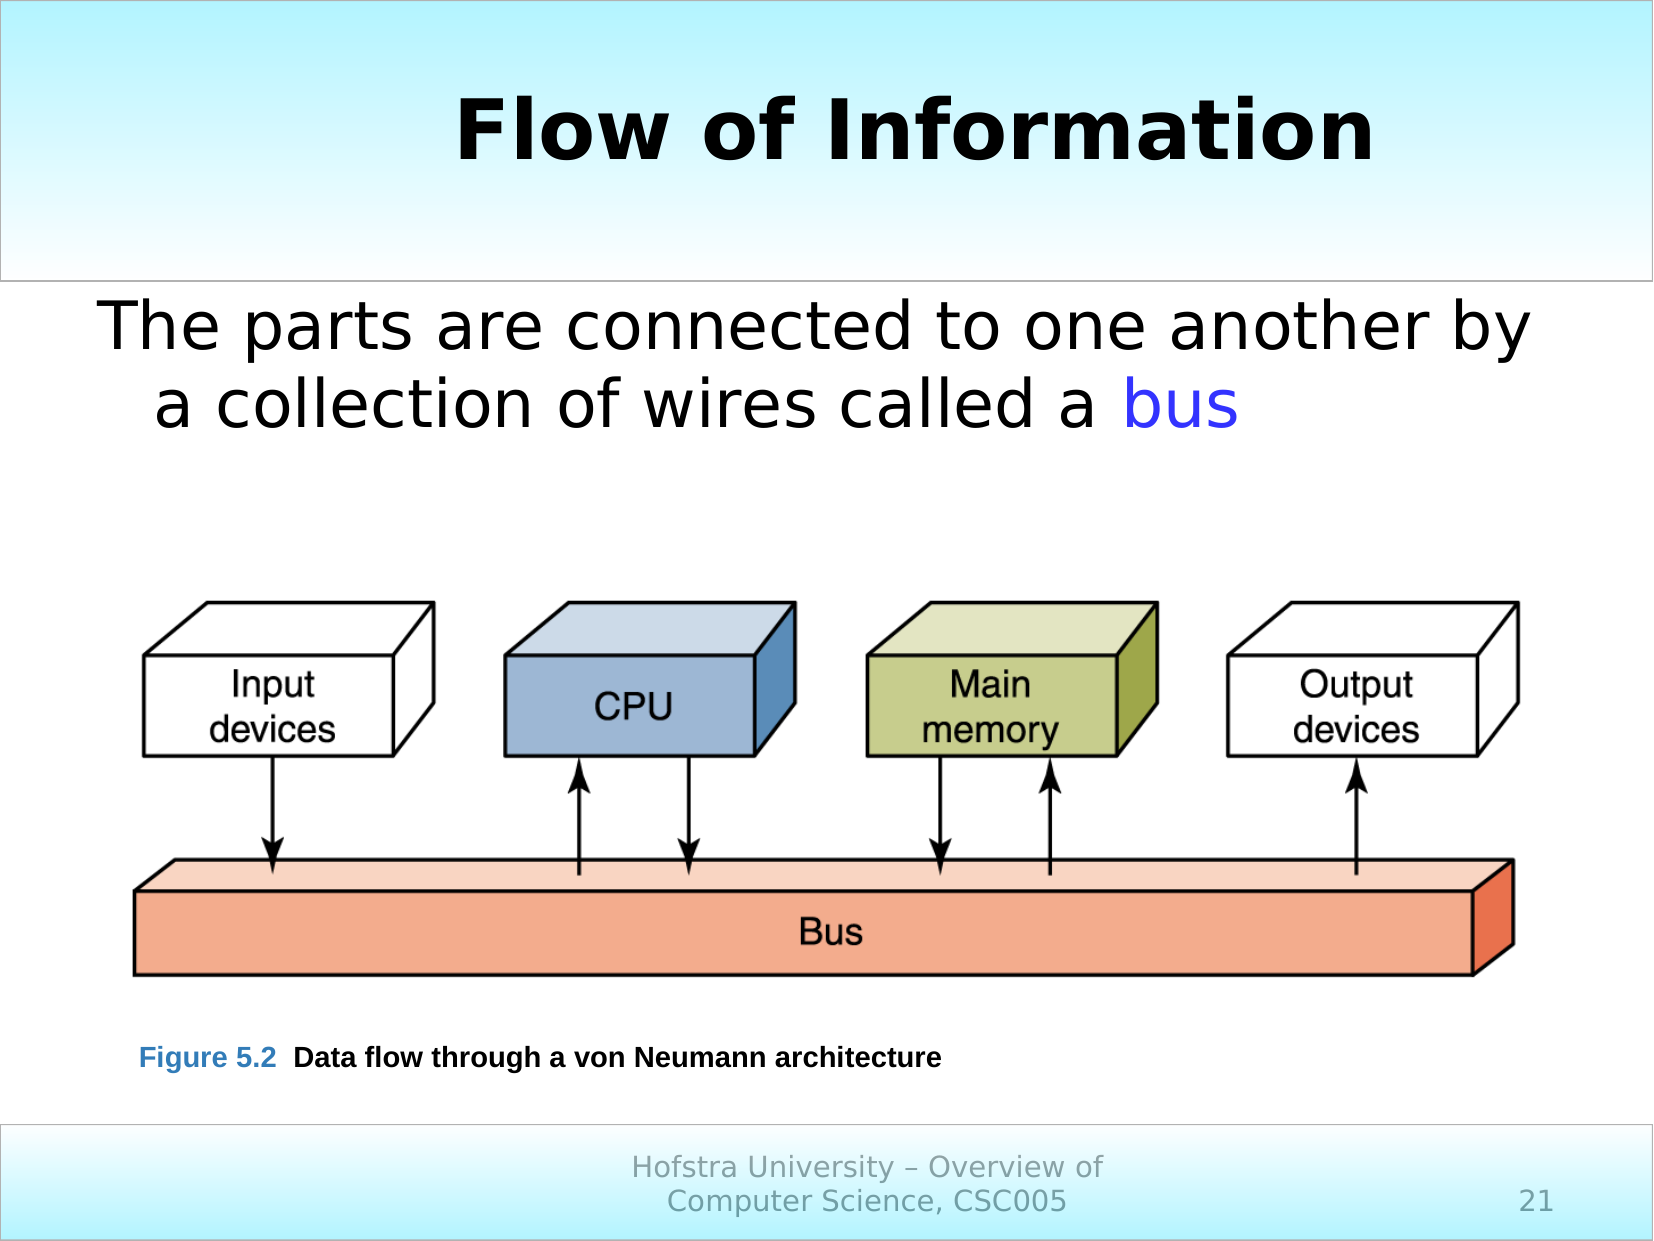

# Flow of Information
The parts are connected to one another by a collection of wires called a bus
Figure 5.2 Data flow through a von Neumann architecture
21